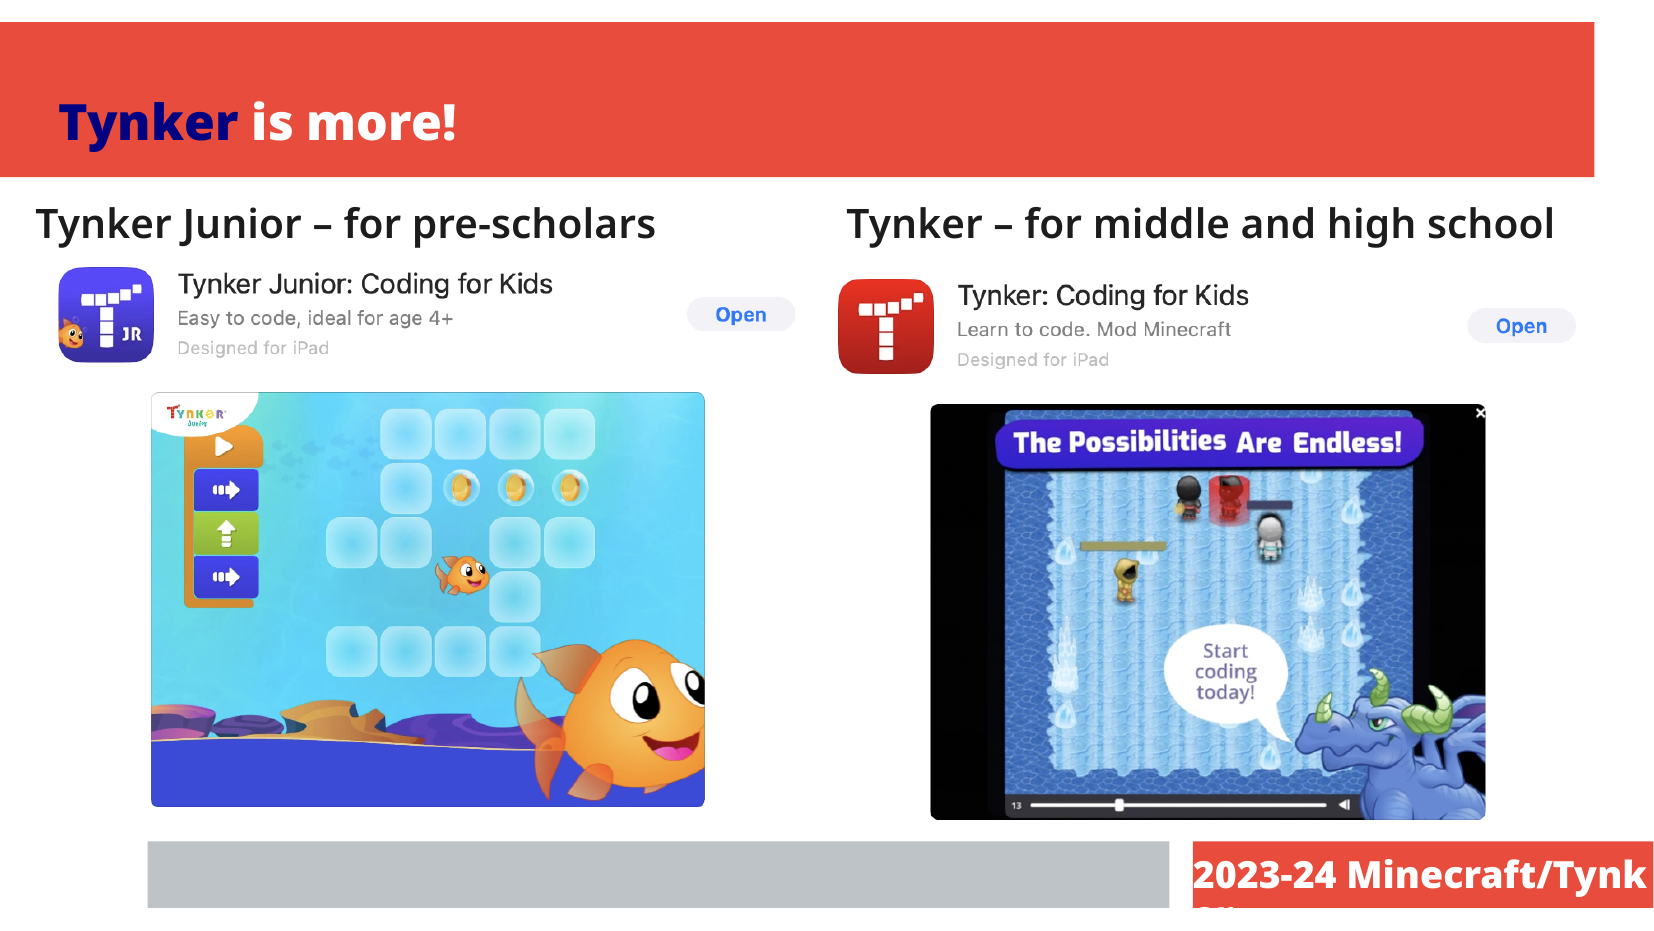

# Tynker is more!
Tynker Junior – for pre-scholars
Tynker – for middle and high school
2023-24 Minecraft/Tynker